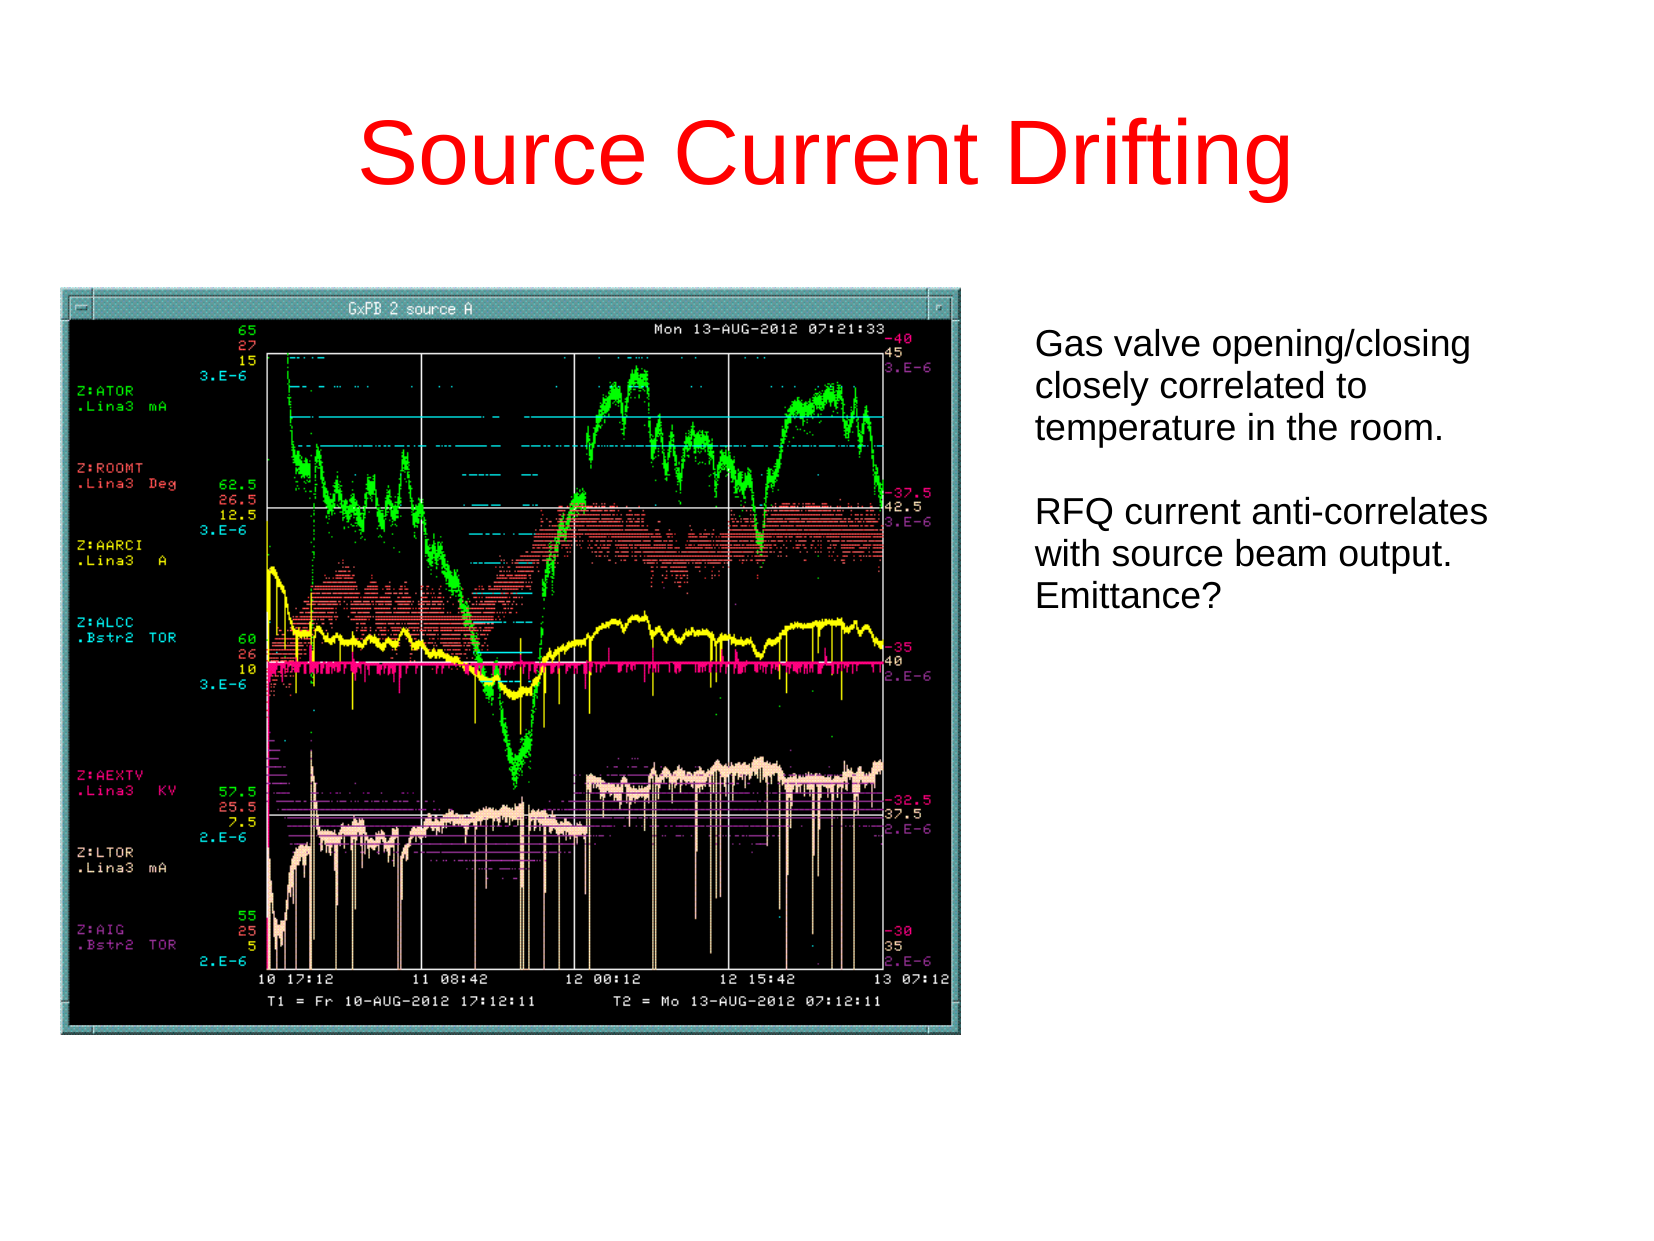

# Source Current Drifting
Gas valve opening/closing closely correlated to temperature in the room.
RFQ current anti-correlates with source beam output. Emittance?